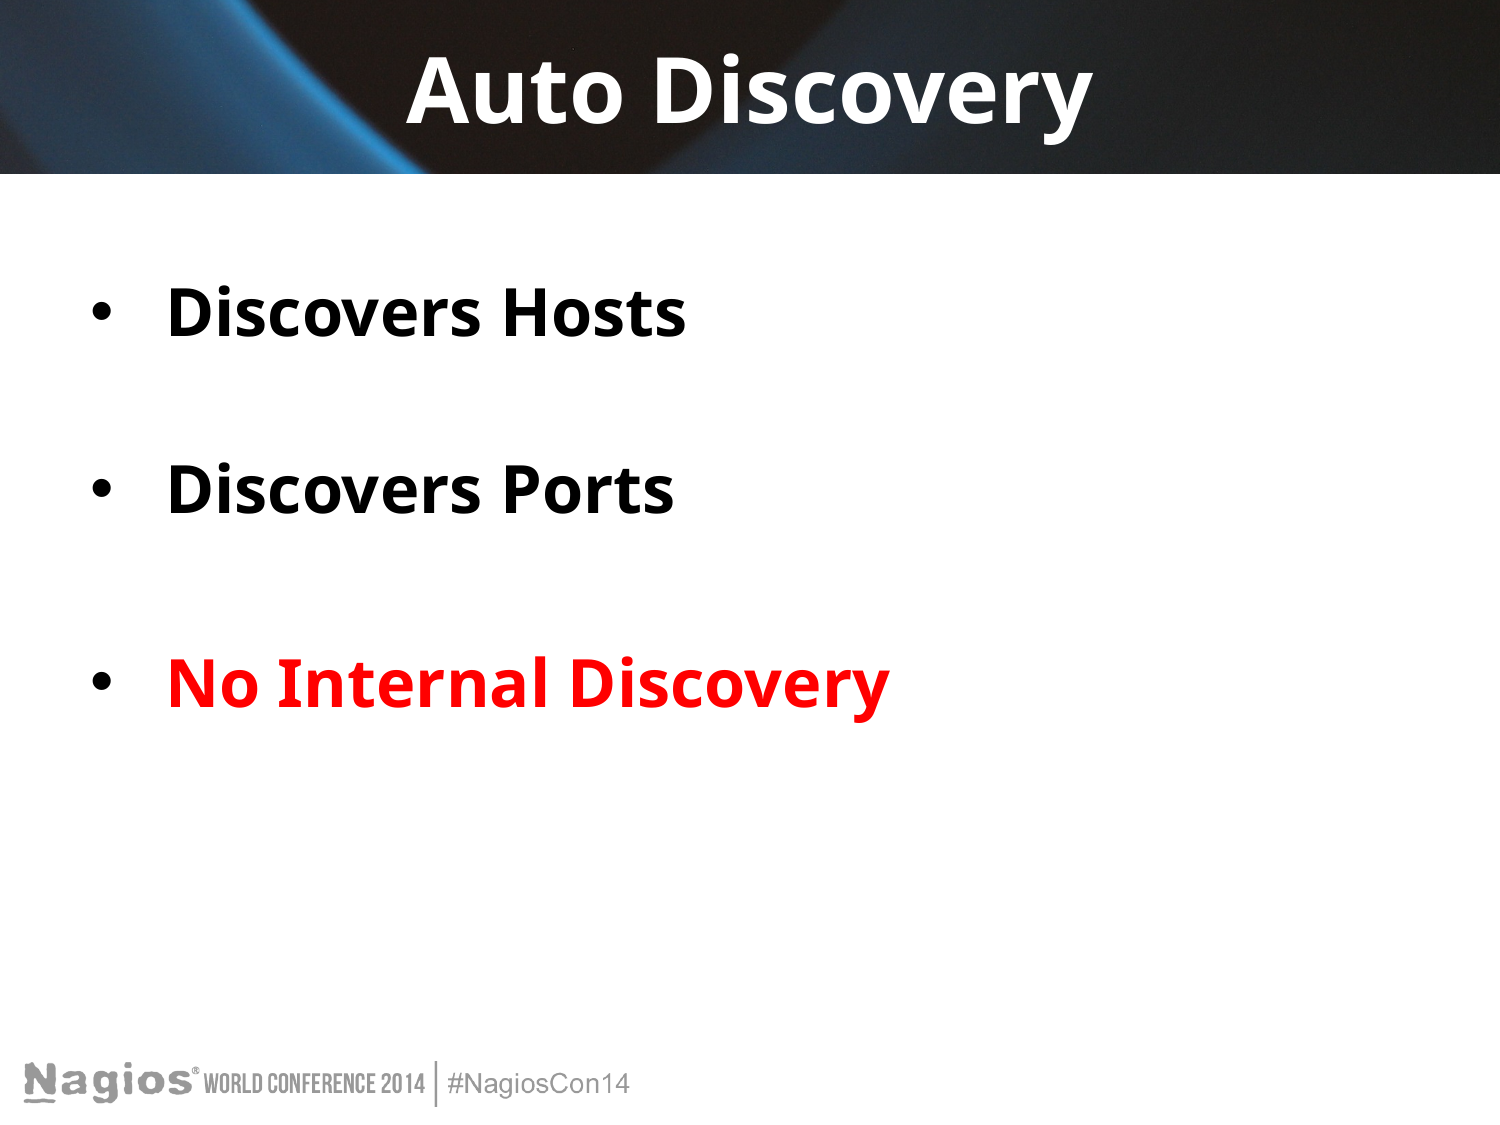

# Auto Discovery
Discovers Hosts
Discovers Ports
No Internal Discovery